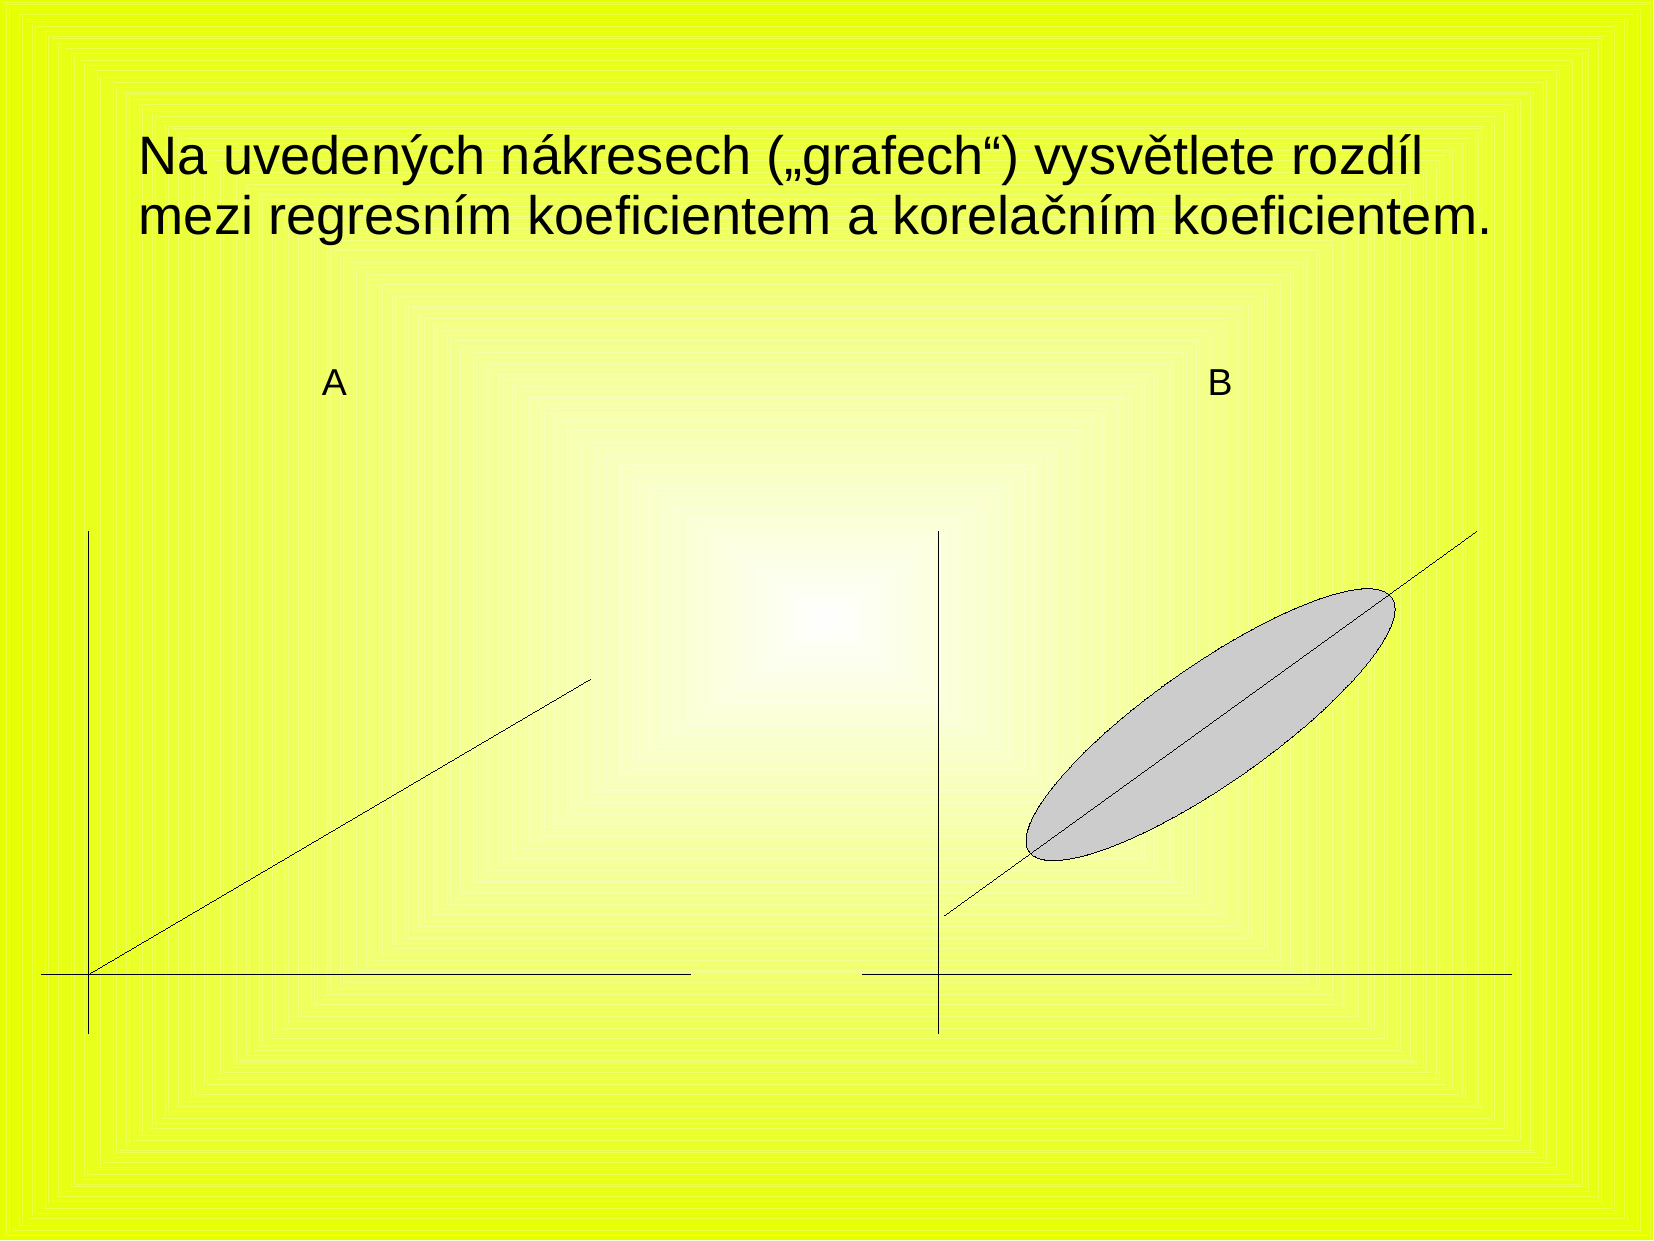

Na uvedených nákresech („grafech“) vysvětlete rozdíl mezi regresním koeficientem a korelačním koeficientem.
A												B